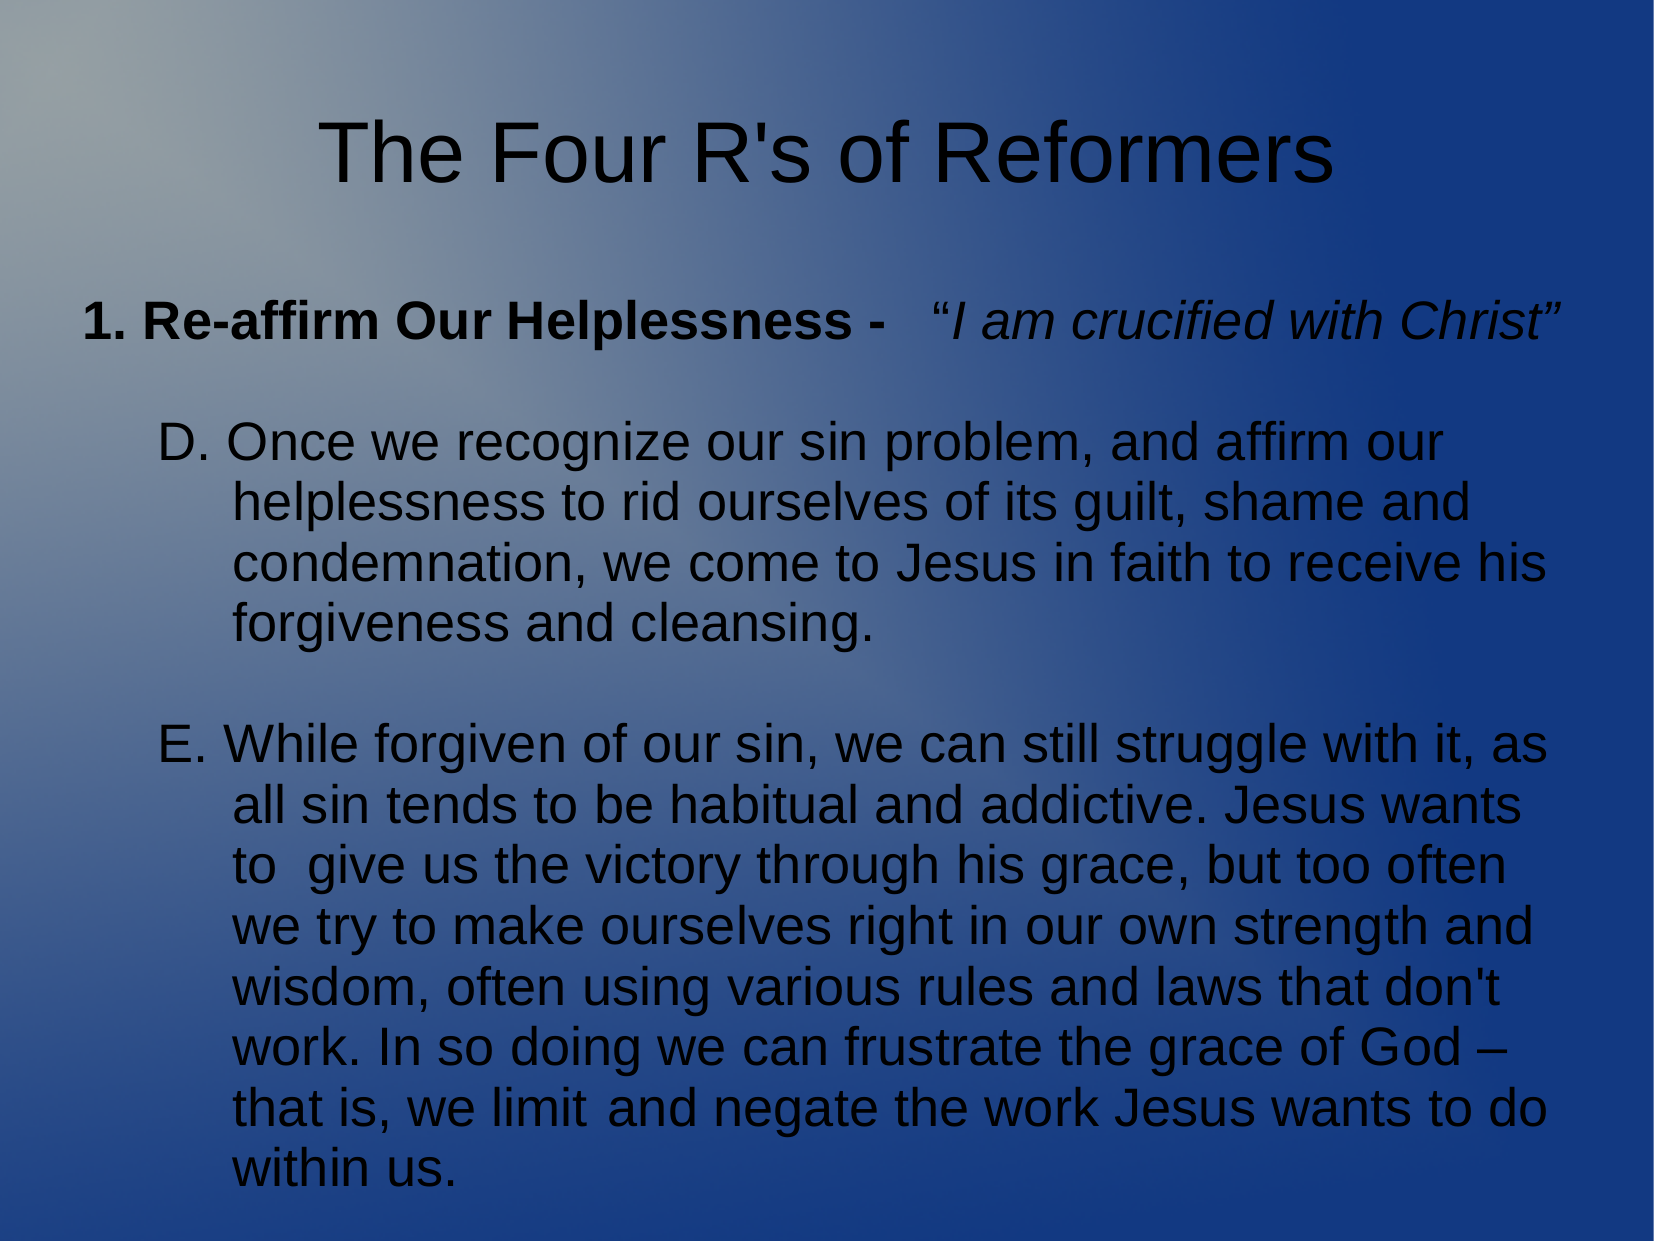

# The Four R's of Reformers
1. Re-affirm Our Helplessness - “I am crucified with Christ”
	D. Once we recognize our sin problem, and affirm our 			helplessness to rid ourselves of its guilt, shame and 			condemnation, we come to Jesus in faith to receive his 		forgiveness and cleansing.
	E. While forgiven of our sin, we can still struggle with it, as 		all sin tends to be habitual and addictive. Jesus wants 		to 	give us the victory through his grace, but too often 		we try to make ourselves right in our own strength and 		wisdom, often using various rules and laws that don't 		work. In so doing we can frustrate the grace of God – 		that is, we limit 	and negate the work Jesus wants to do 		within us.